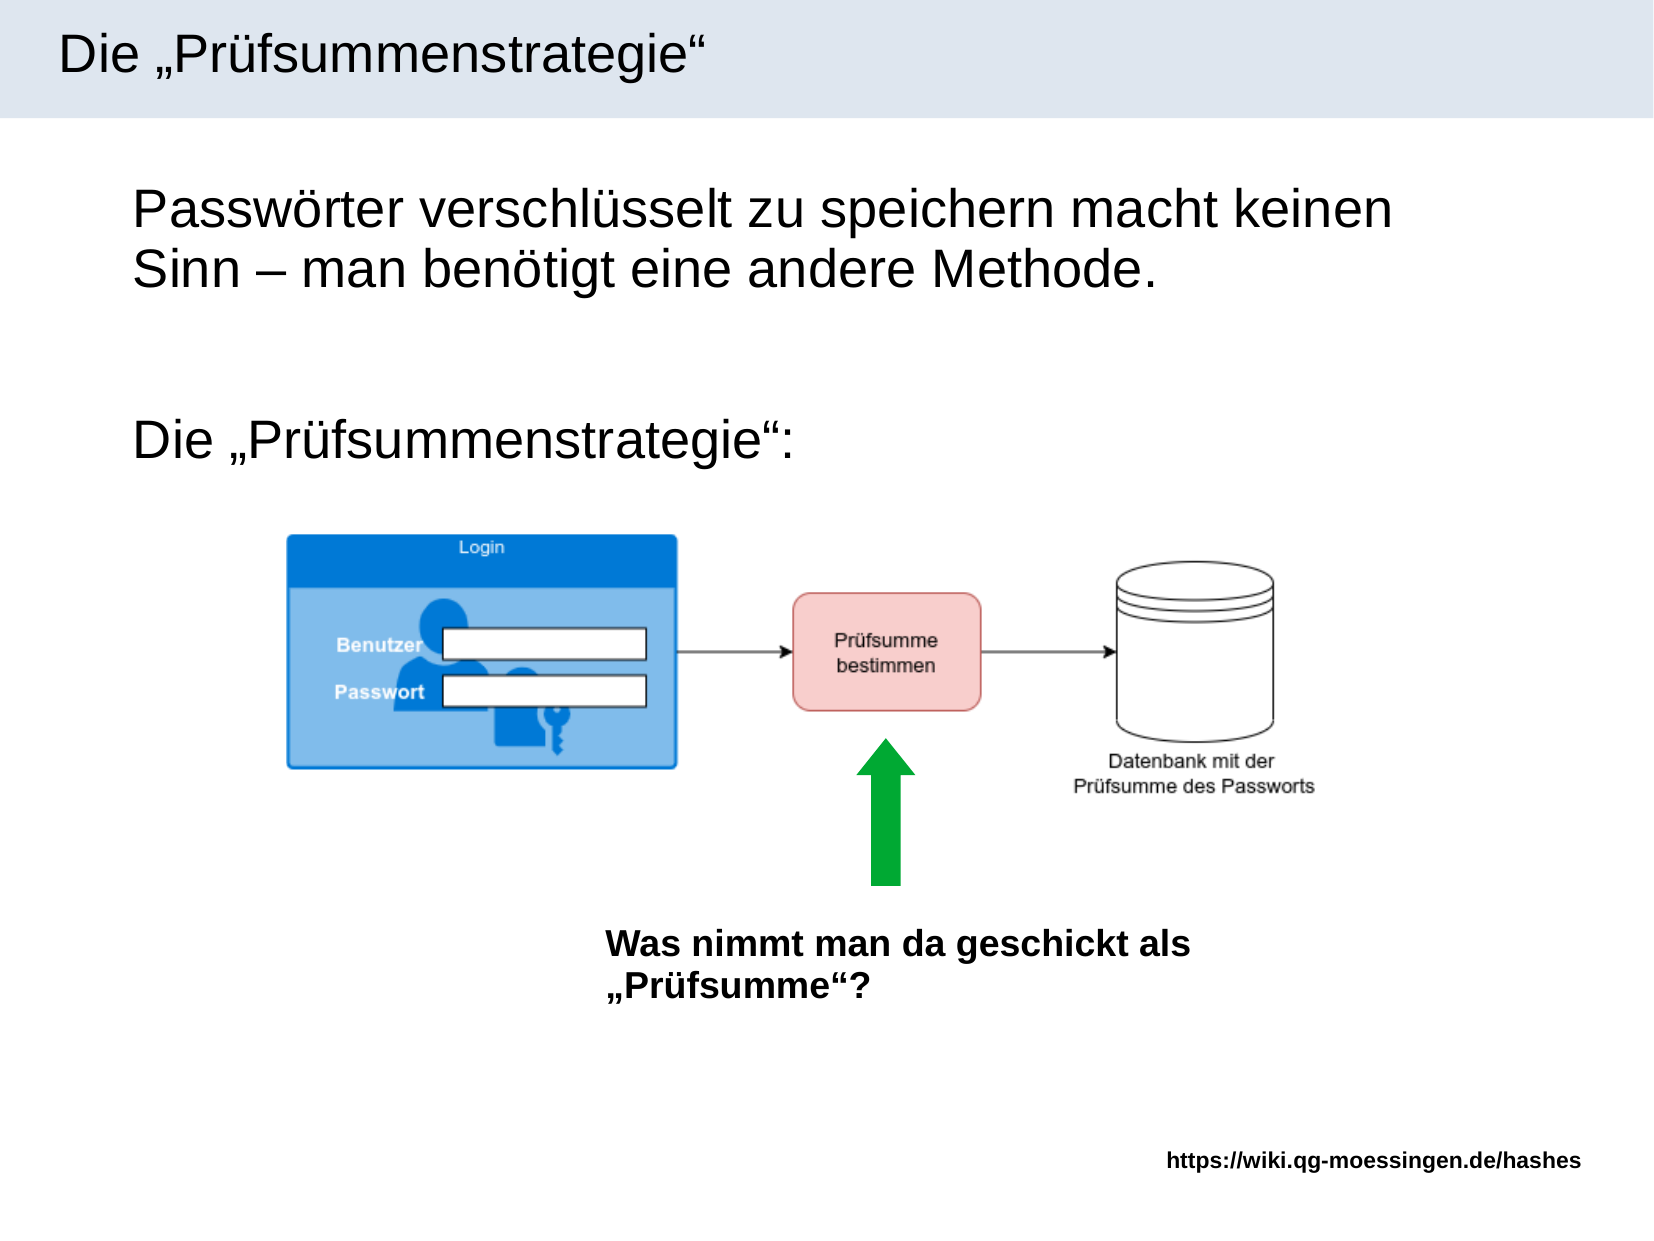

# Die „Prüfsummenstrategie“
Passwörter verschlüsselt zu speichern macht keinen Sinn – man benötigt eine andere Methode.
Die „Prüfsummenstrategie“:
Was nimmt man da geschickt als „Prüfsumme“?
https://wiki.qg-moessingen.de/hashes